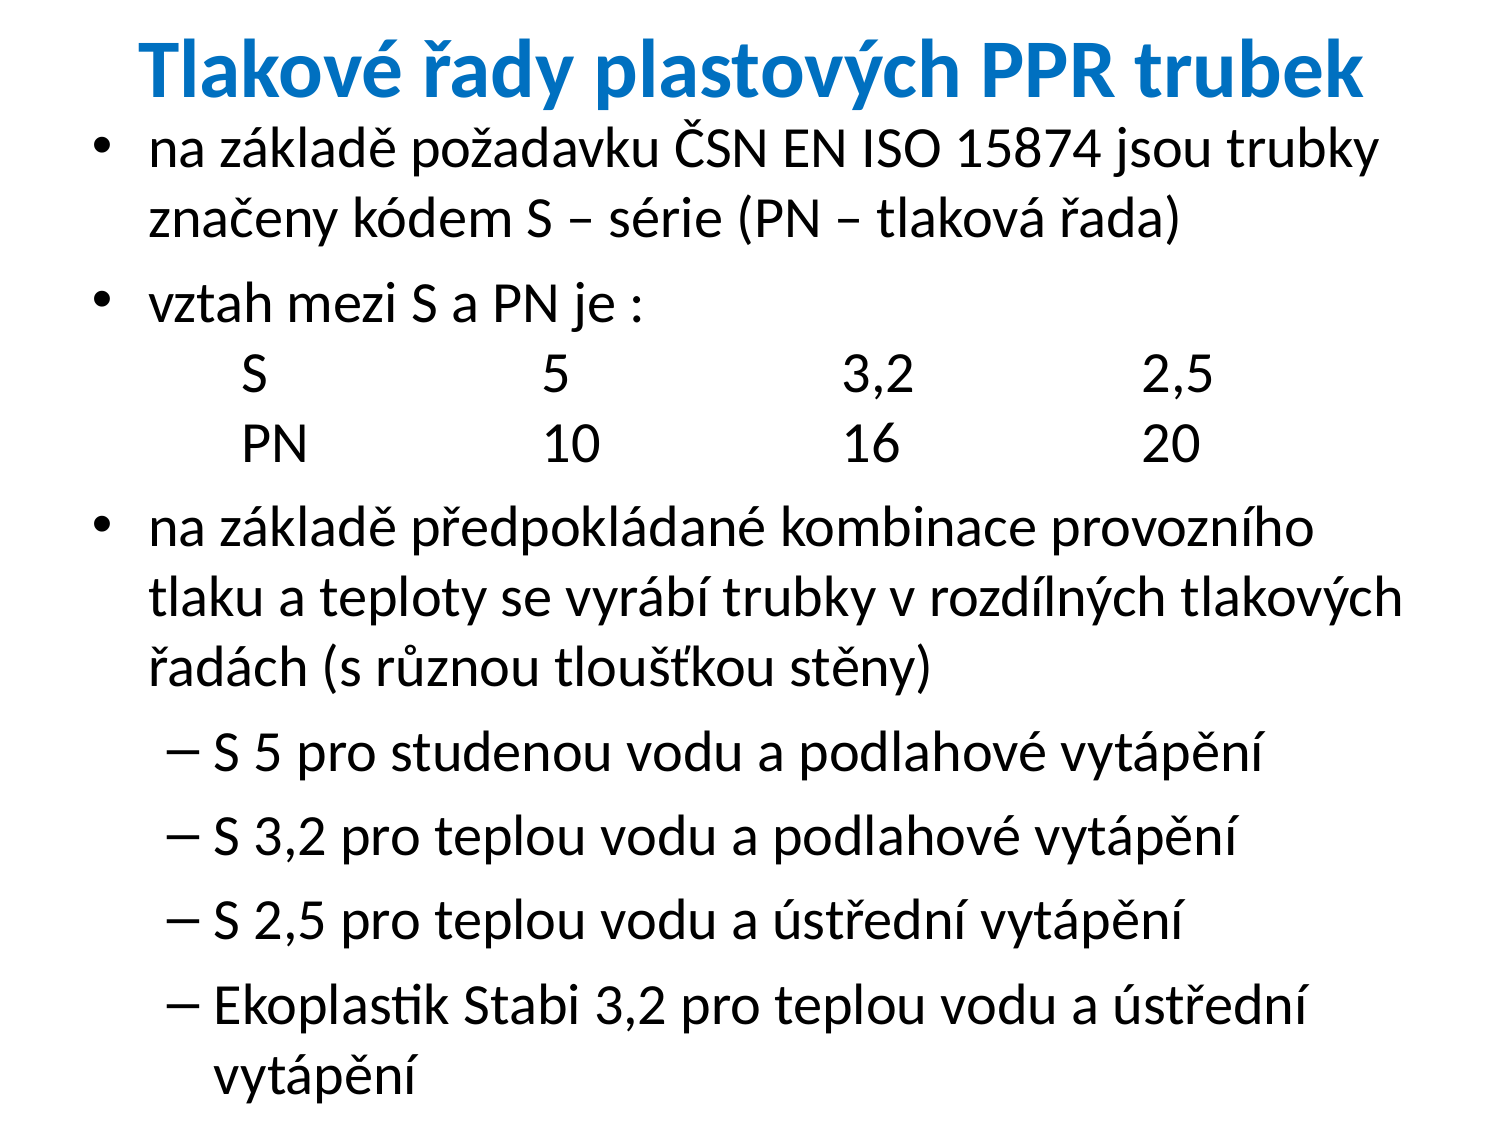

# Tlakové řady plastových PPR trubek
na základě požadavku ČSN EN ISO 15874 jsou trubky značeny kódem S – série (PN – tlaková řada)
vztah mezi S a PN je :						S		5		3,2		2,5		PN		10		16		20
na základě předpokládané kombinace provozního tlaku a teploty se vyrábí trubky v rozdílných tlakových řadách (s různou tloušťkou stěny)
S 5 pro studenou vodu a podlahové vytápění
S 3,2 pro teplou vodu a podlahové vytápění
S 2,5 pro teplou vodu a ústřední vytápění
Ekoplastik Stabi 3,2 pro teplou vodu a ústřední vytápění